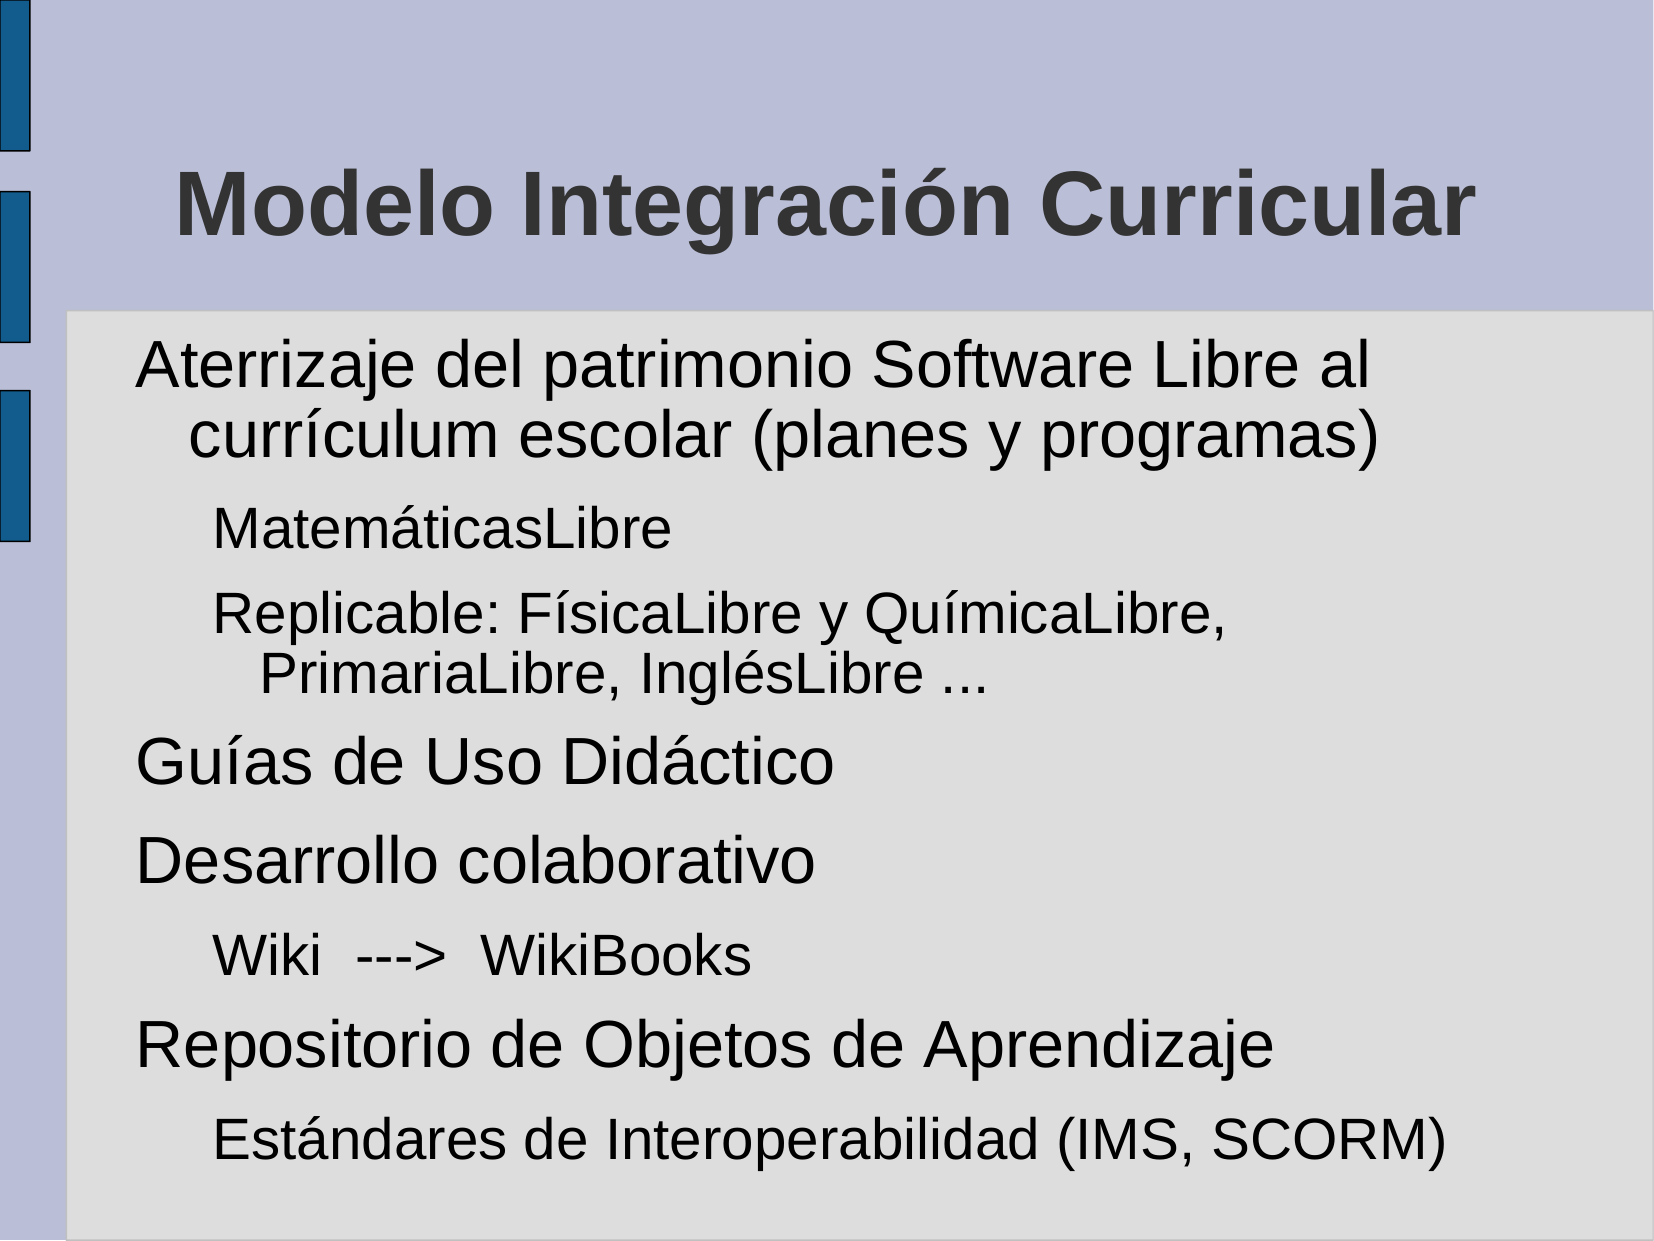

# Modelo Integración Curricular
Aterrizaje del patrimonio Software Libre al currículum escolar (planes y programas)
MatemáticasLibre
Replicable: FísicaLibre y QuímicaLibre, PrimariaLibre, InglésLibre ...
Guías de Uso Didáctico
Desarrollo colaborativo
Wiki ---> WikiBooks
Repositorio de Objetos de Aprendizaje
Estándares de Interoperabilidad (IMS, SCORM)